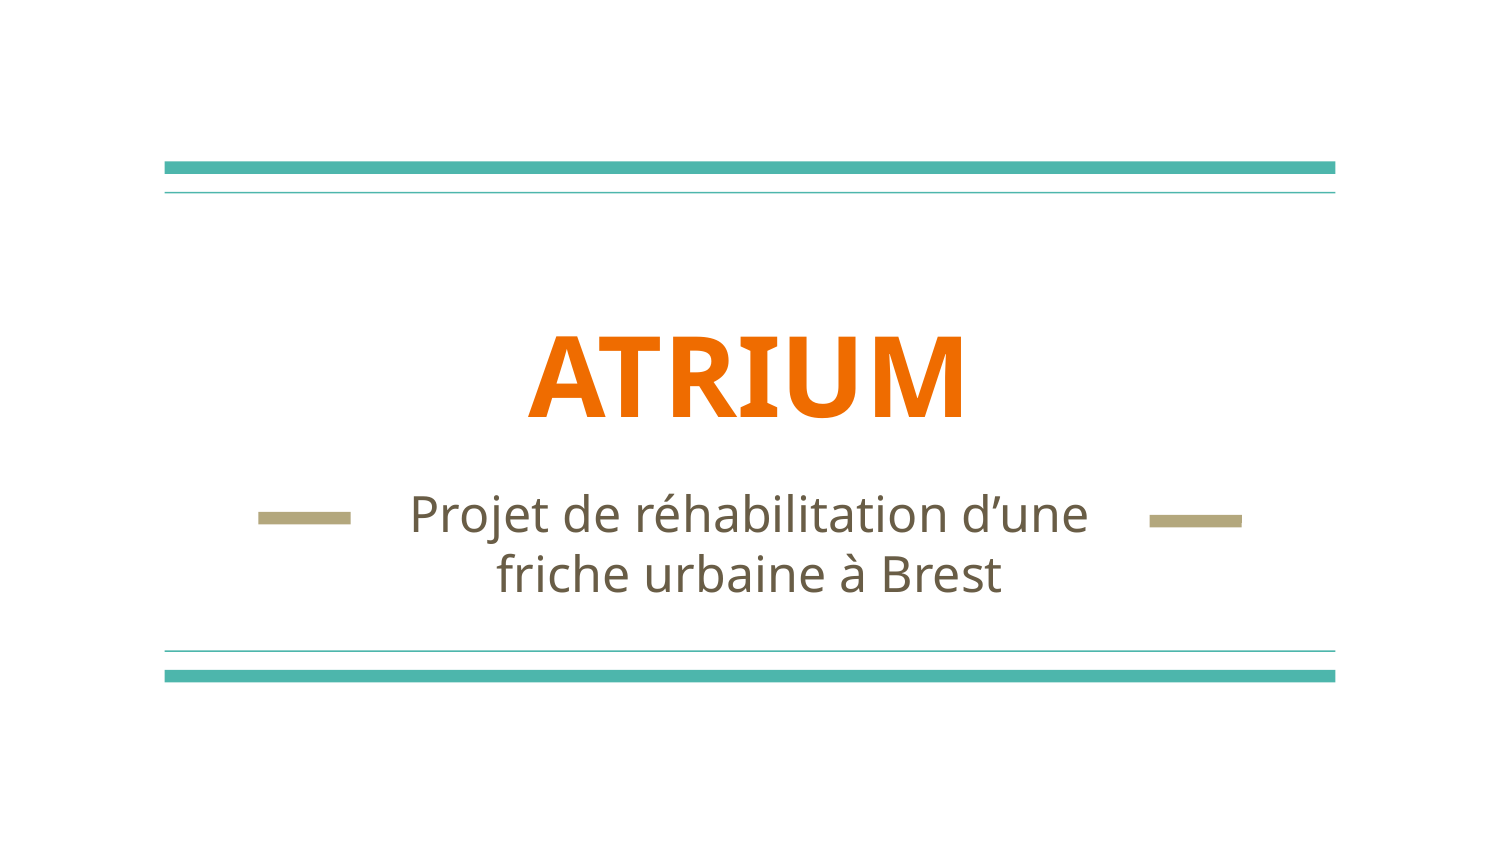

# ATRIUM
Projet de réhabilitation d’une friche urbaine à Brest